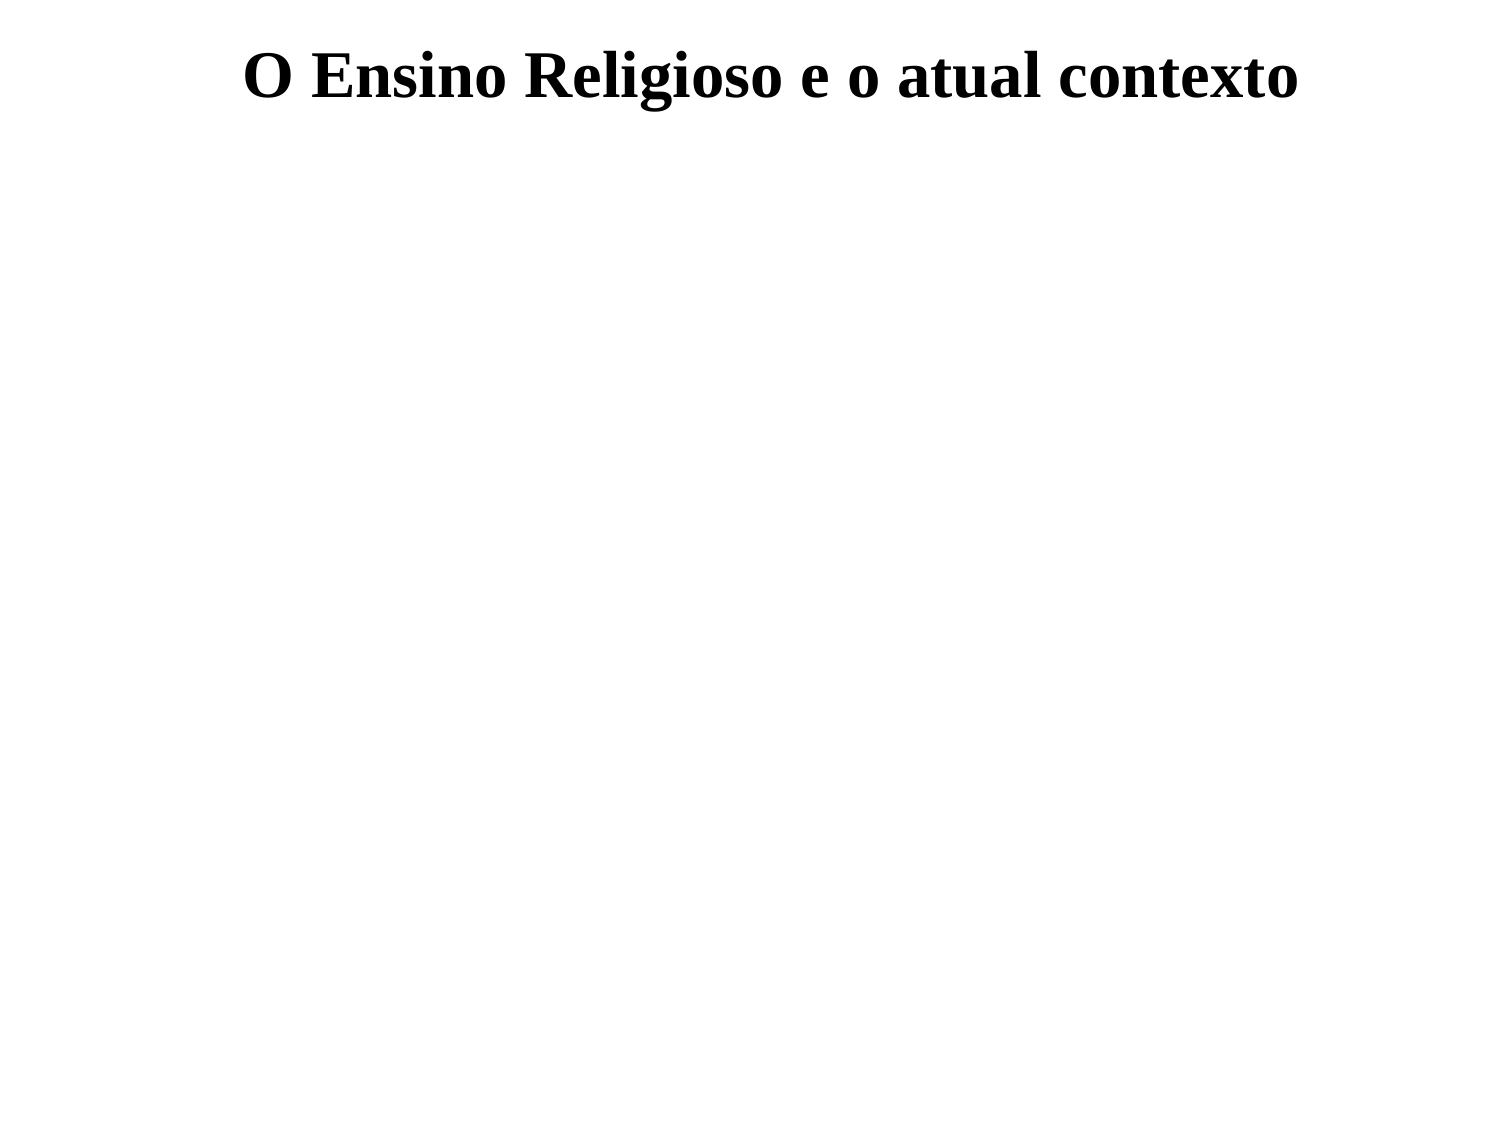

# O Ensino Religioso e o atual contexto